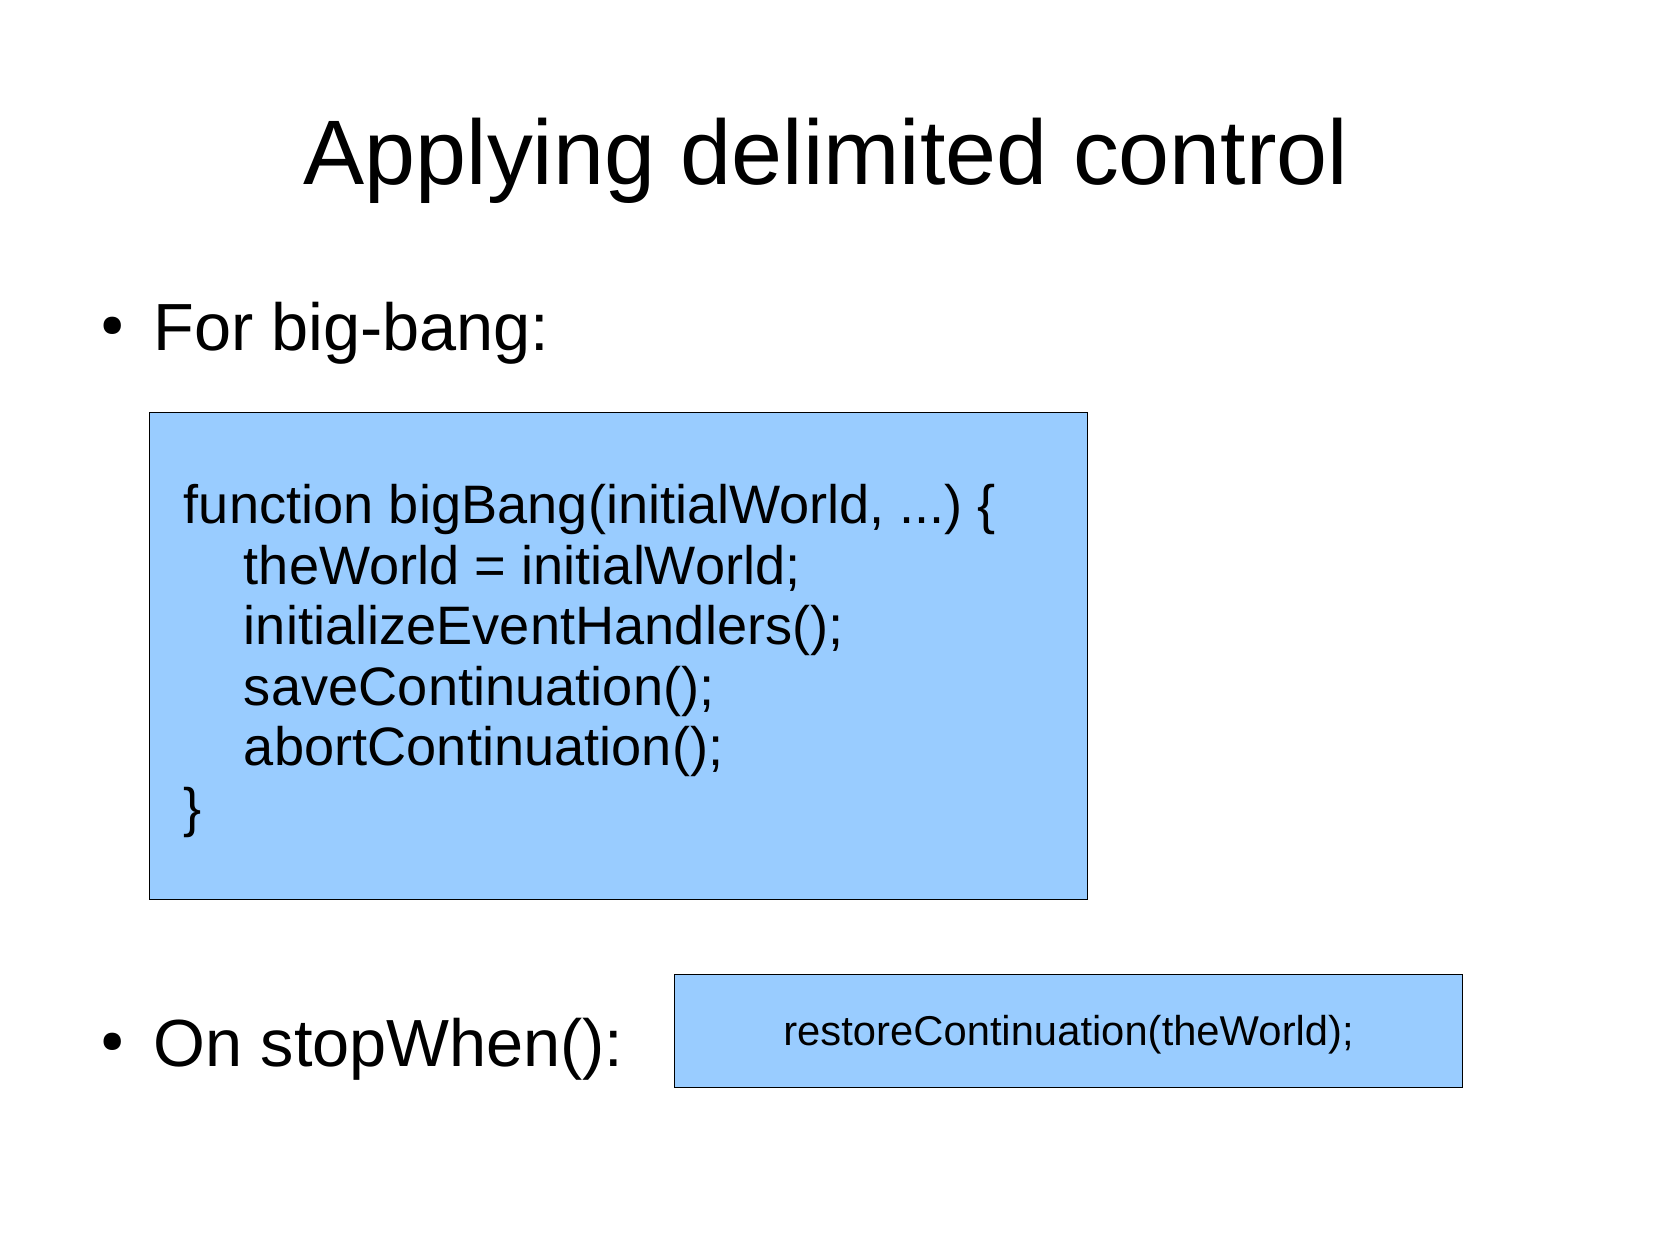

# Applying delimited control
For big-bang:
On stopWhen():
function bigBang(initialWorld, ...) {
 theWorld = initialWorld;
 initializeEventHandlers();
 saveContinuation();
 abortContinuation();
}
restoreContinuation(theWorld);